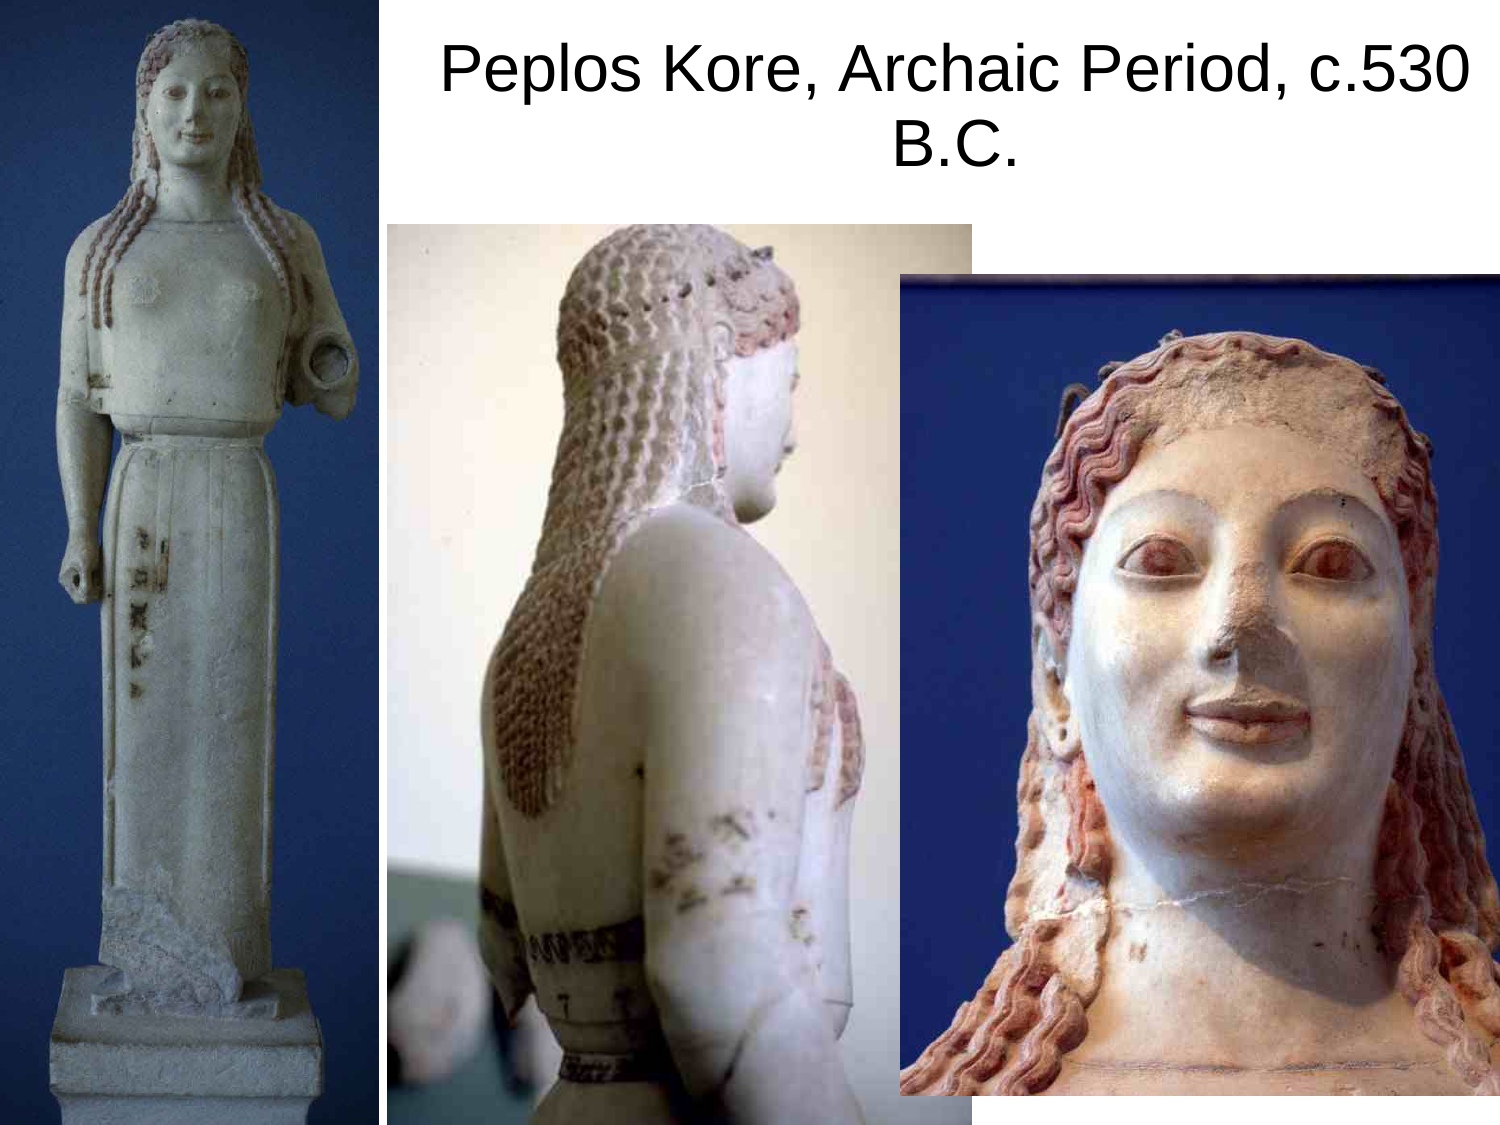

# Peplos Kore, Archaic Period, c.530 B.C.